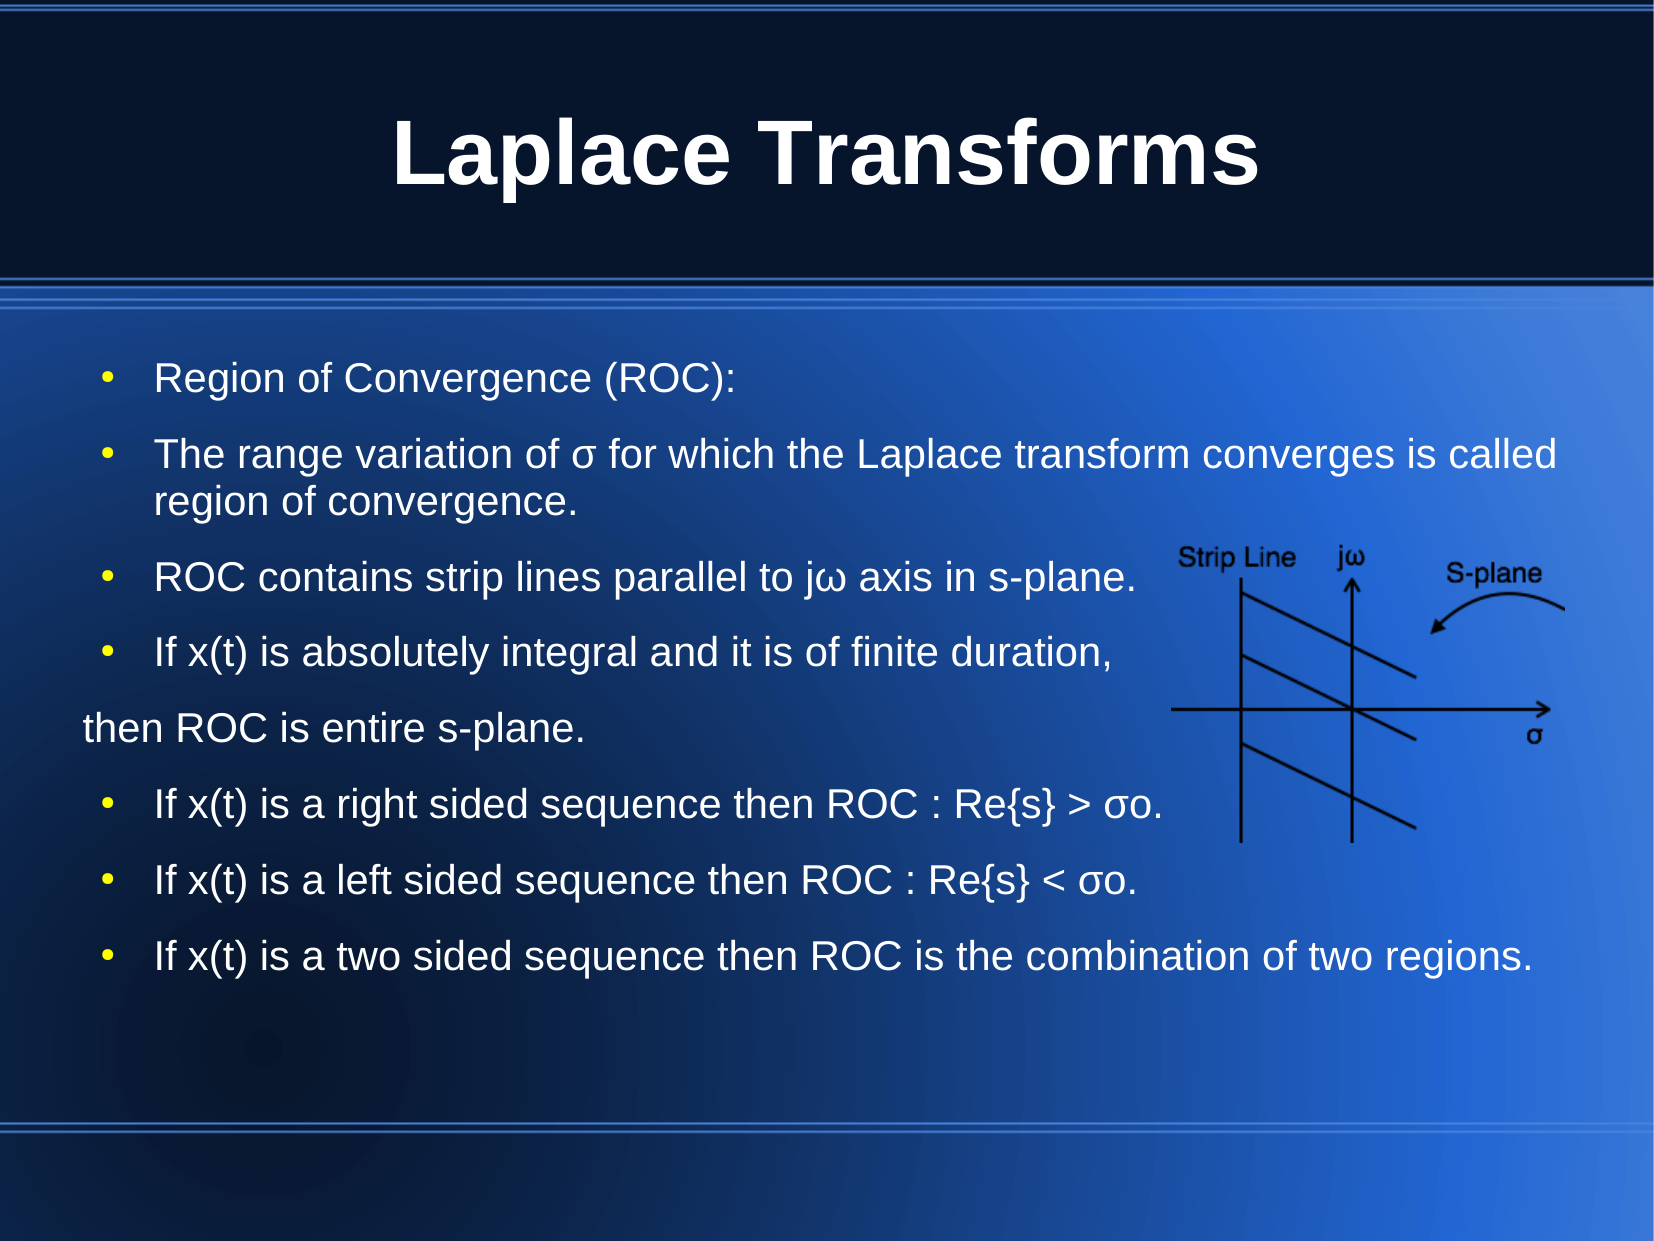

# Laplace Transforms
Region of Convergence (ROC):
The range variation of σ for which the Laplace transform converges is called region of convergence.
ROC contains strip lines parallel to jω axis in s-plane.
If x(t) is absolutely integral and it is of finite duration,
then ROC is entire s-plane.
If x(t) is a right sided sequence then ROC : Re{s} > σo.
If x(t) is a left sided sequence then ROC : Re{s} < σo.
If x(t) is a two sided sequence then ROC is the combination of two regions.